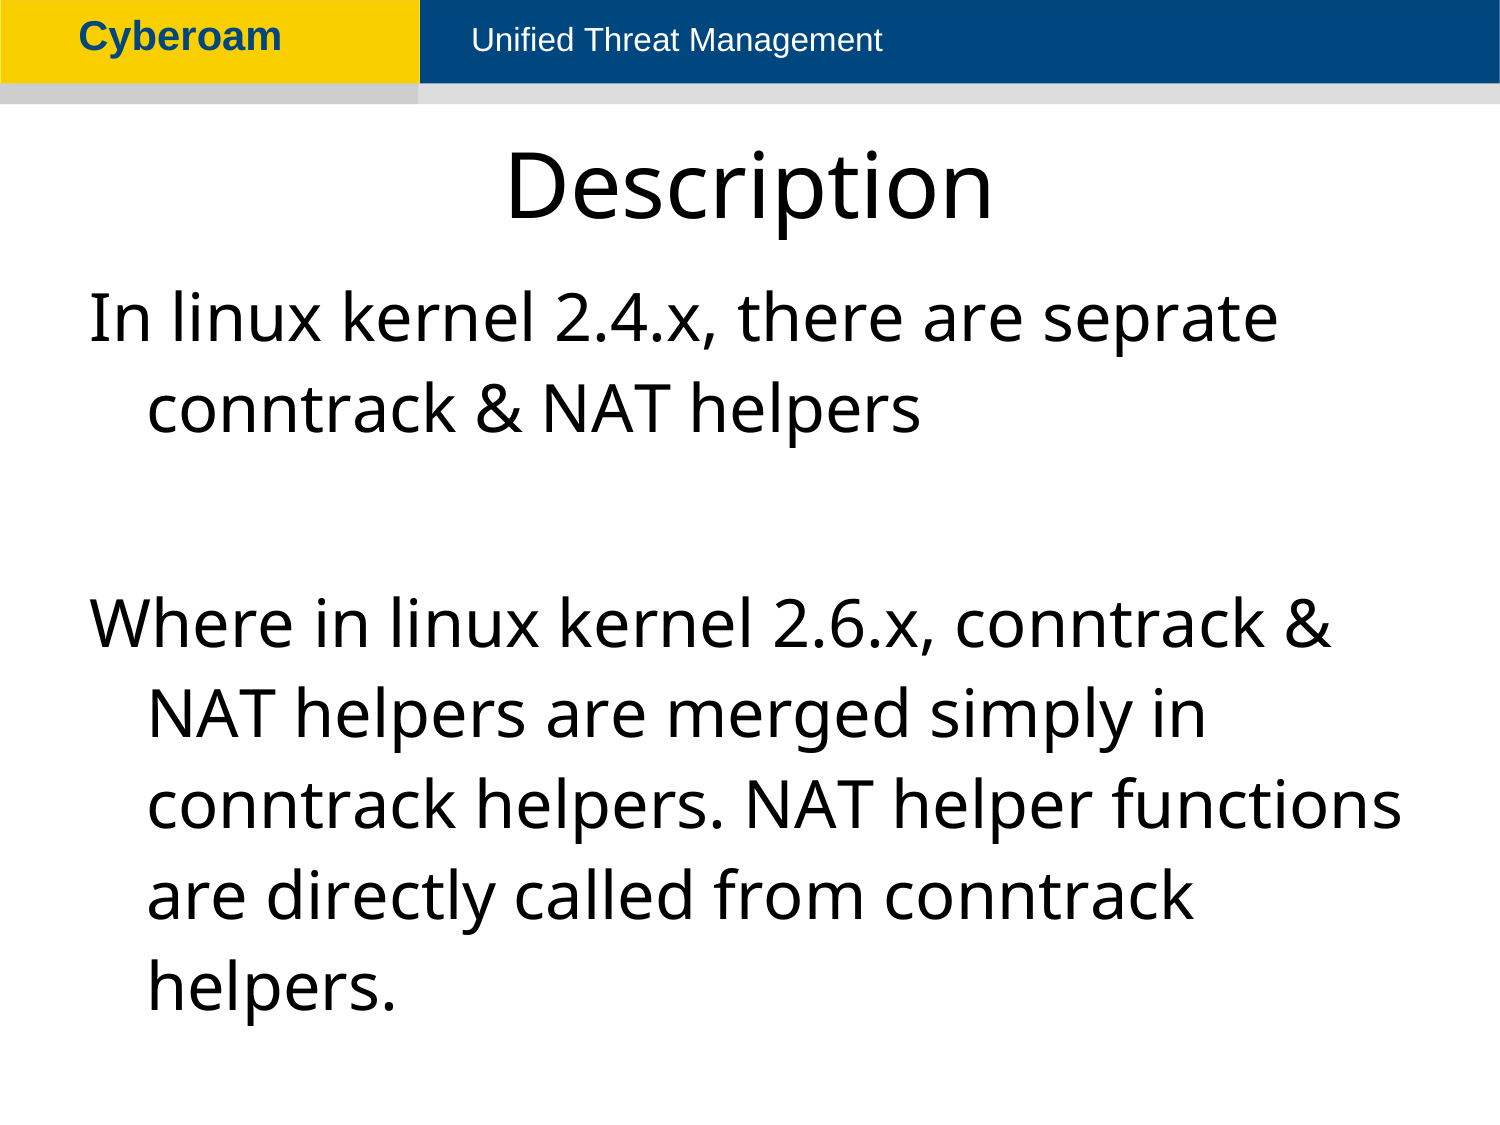

# Description
In linux kernel 2.4.x, there are seprate conntrack & NAT helpers
Where in linux kernel 2.6.x, conntrack & NAT helpers are merged simply in conntrack helpers. NAT helper functions are directly called from conntrack helpers.